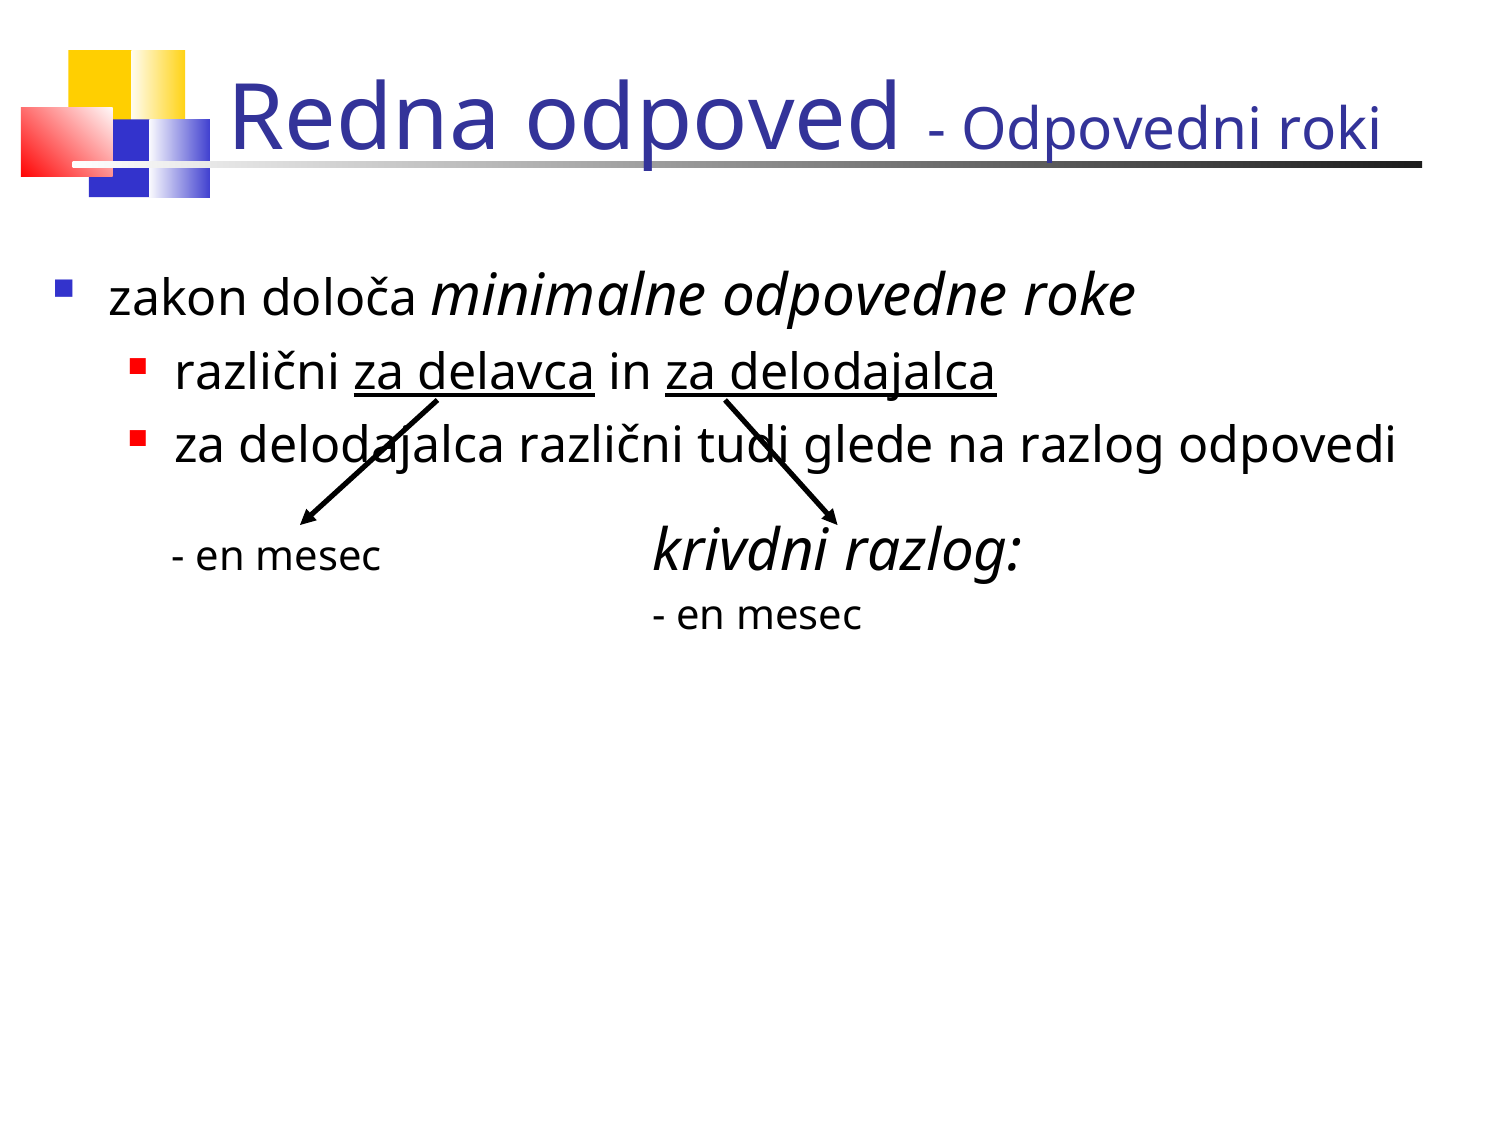

# Redna odpoved - Odpovedni roki
zakon določa minimalne odpovedne roke
različni za delavca in za delodajalca
za delodajalca različni tudi glede na razlog odpovedi
 - en mesec
krivdni razlog:
- en mesec